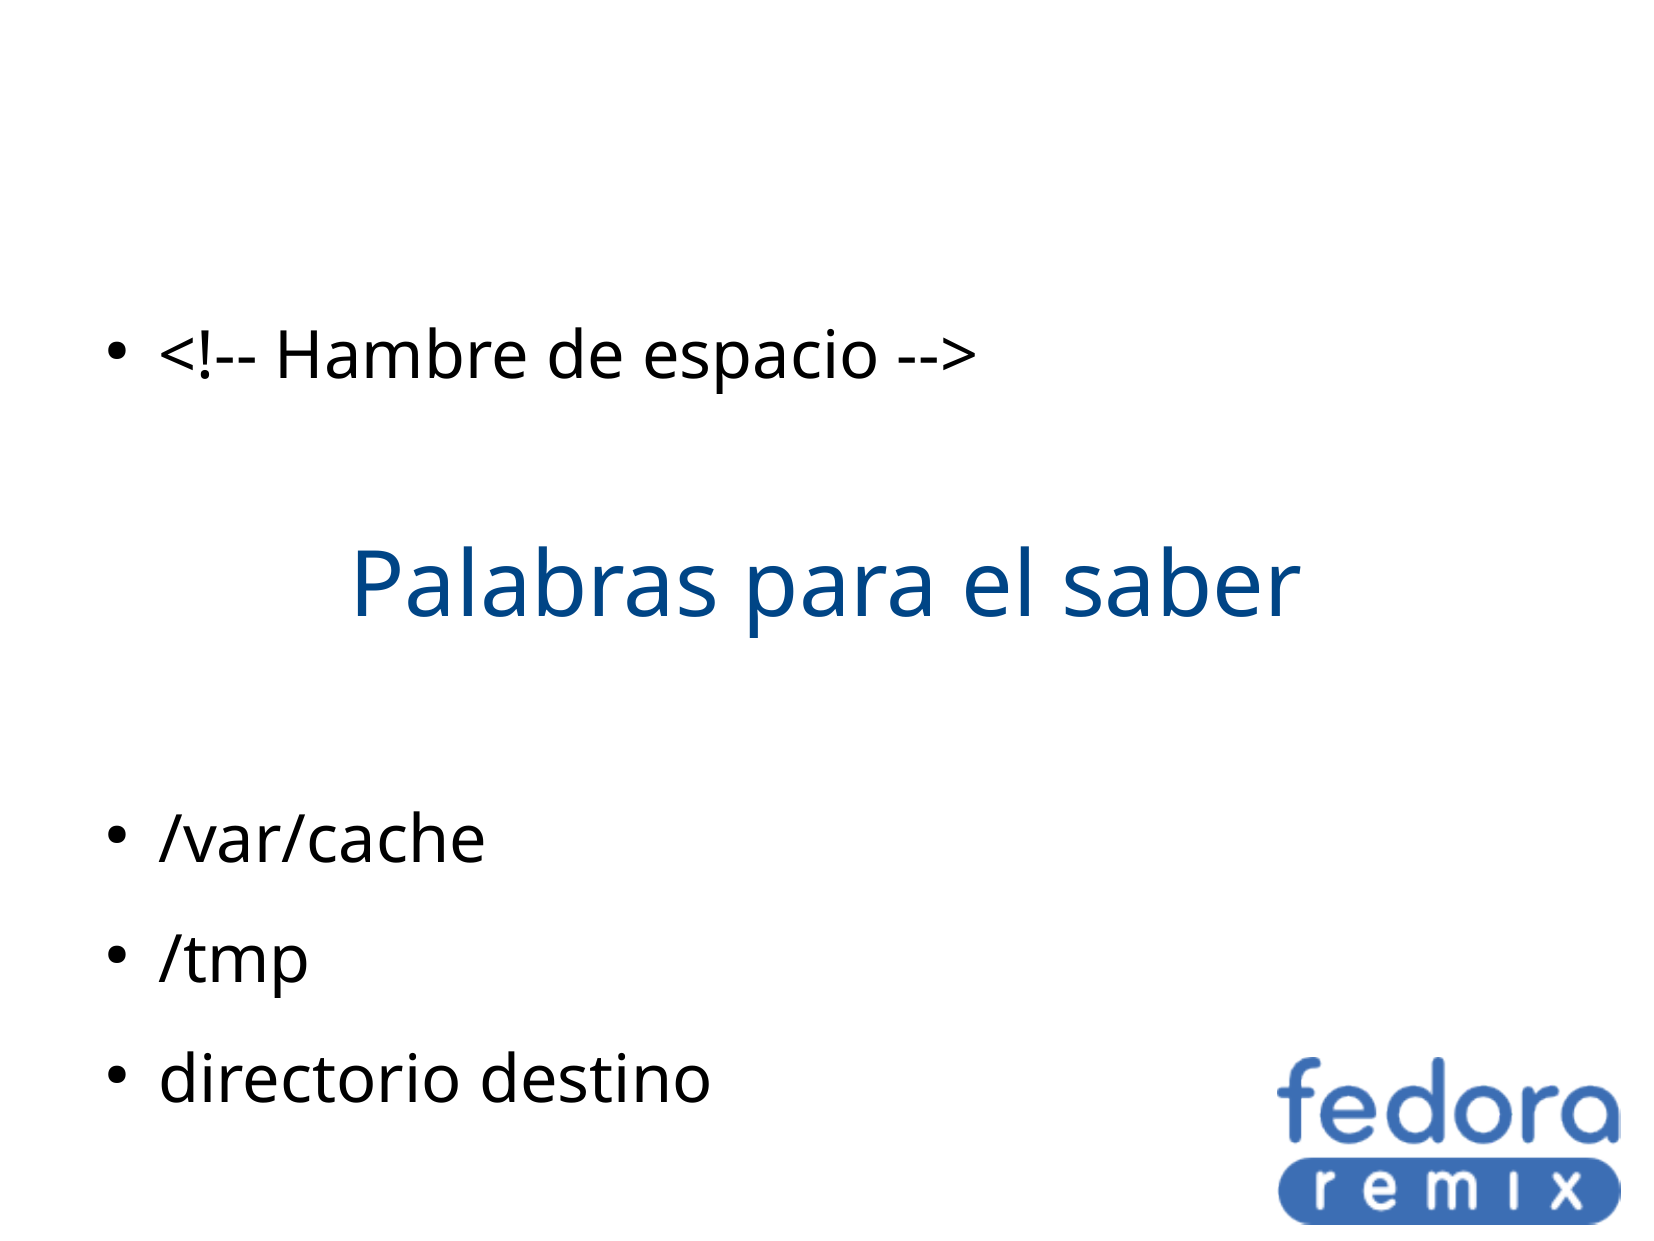

<!-- Hambre de espacio -->
/var/cache
/tmp
directorio destino
# Palabras para el saber